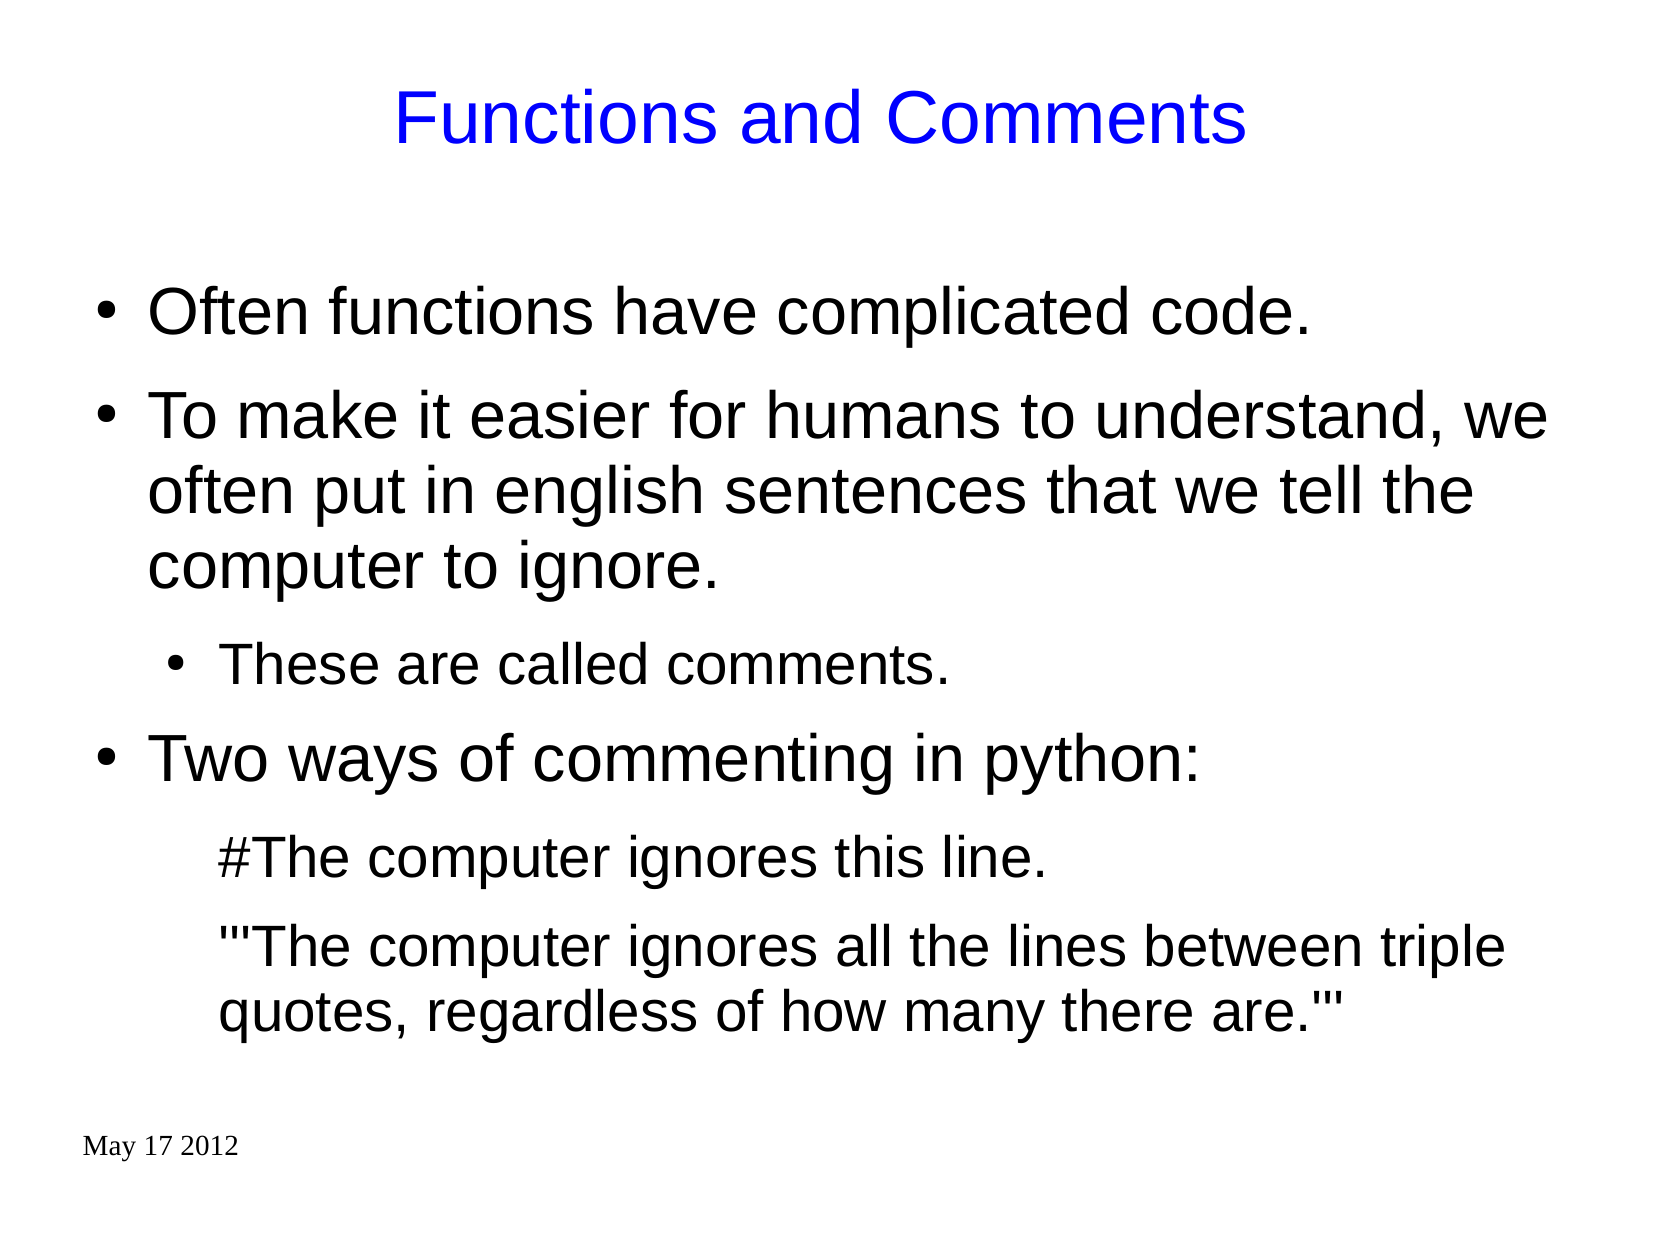

# Functions and Comments
Often functions have complicated code.
To make it easier for humans to understand, we often put in english sentences that we tell the computer to ignore.
These are called comments.
Two ways of commenting in python:
#The computer ignores this line.
'''The computer ignores all the lines between triple quotes, regardless of how many there are.'''
May 17 2012